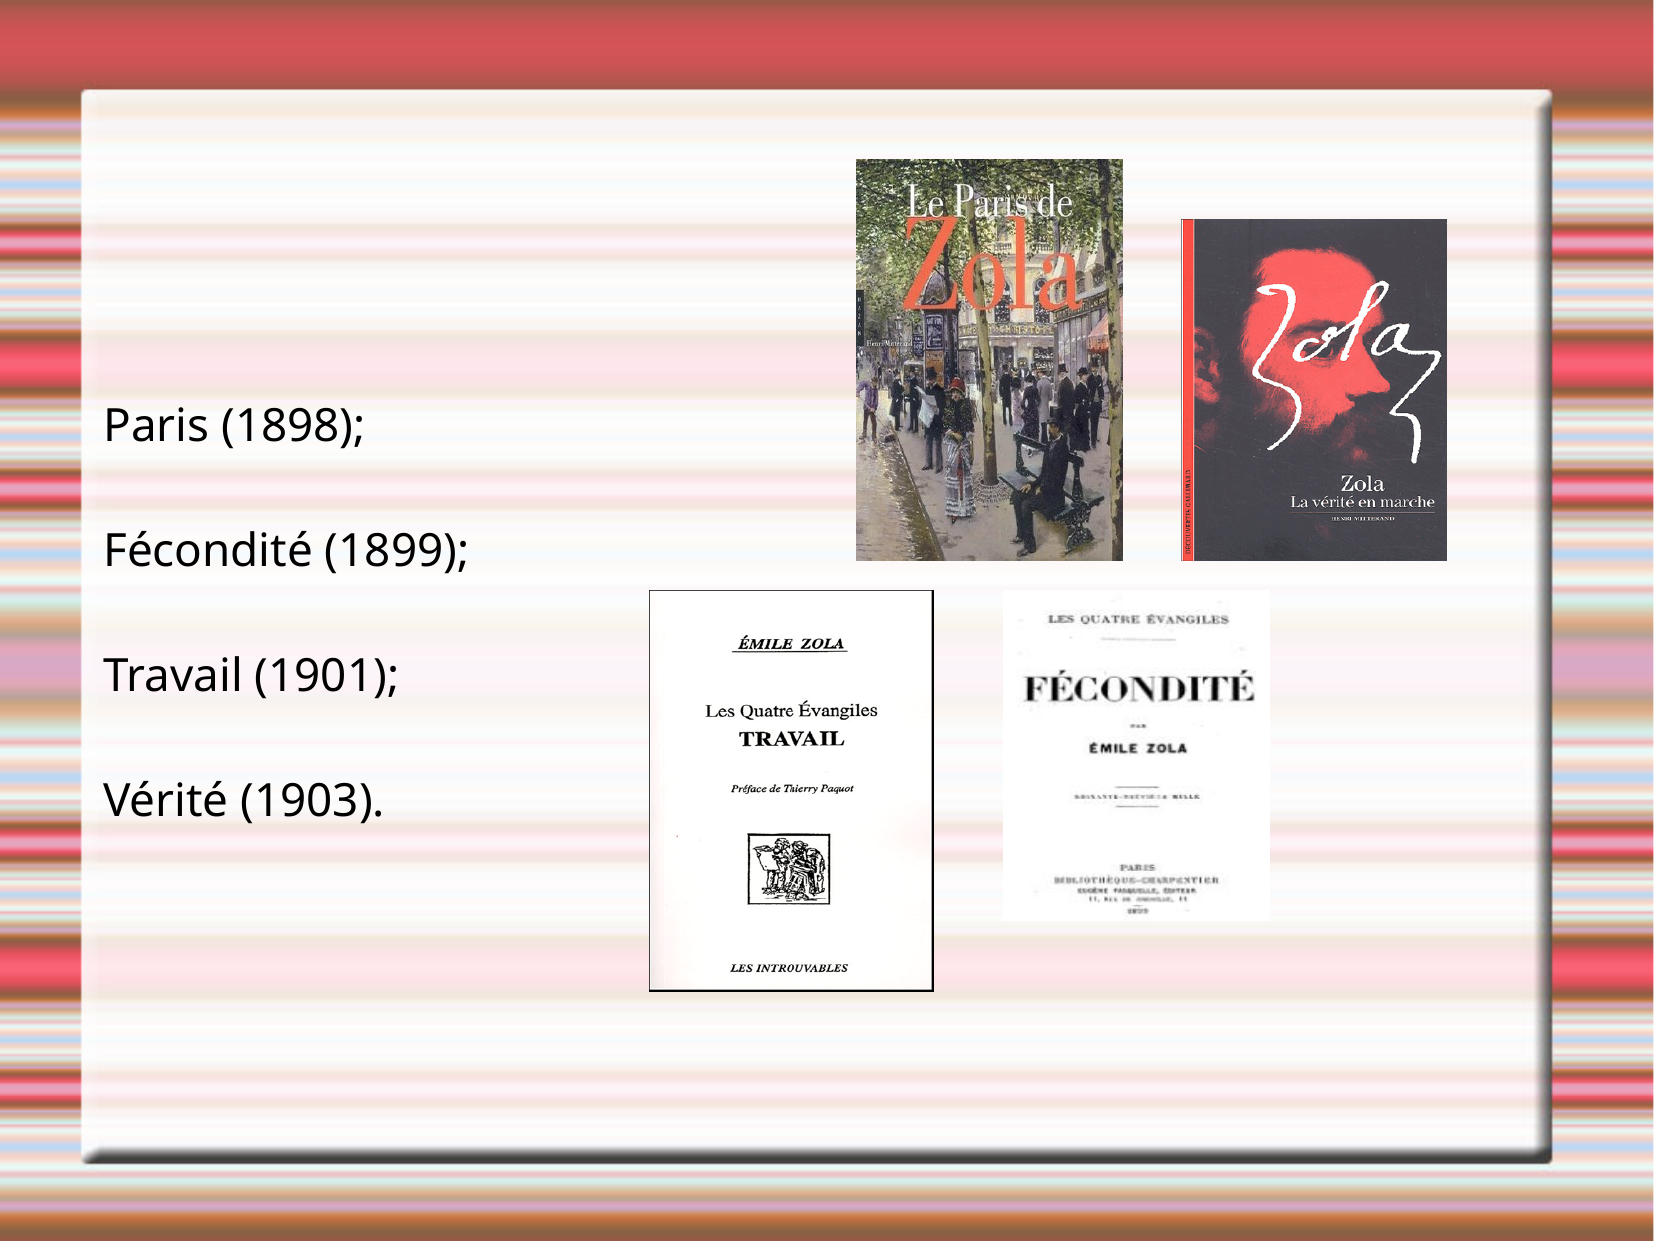

Paris (1898);
Fécondité (1899);
Travail (1901);
Vérité (1903).